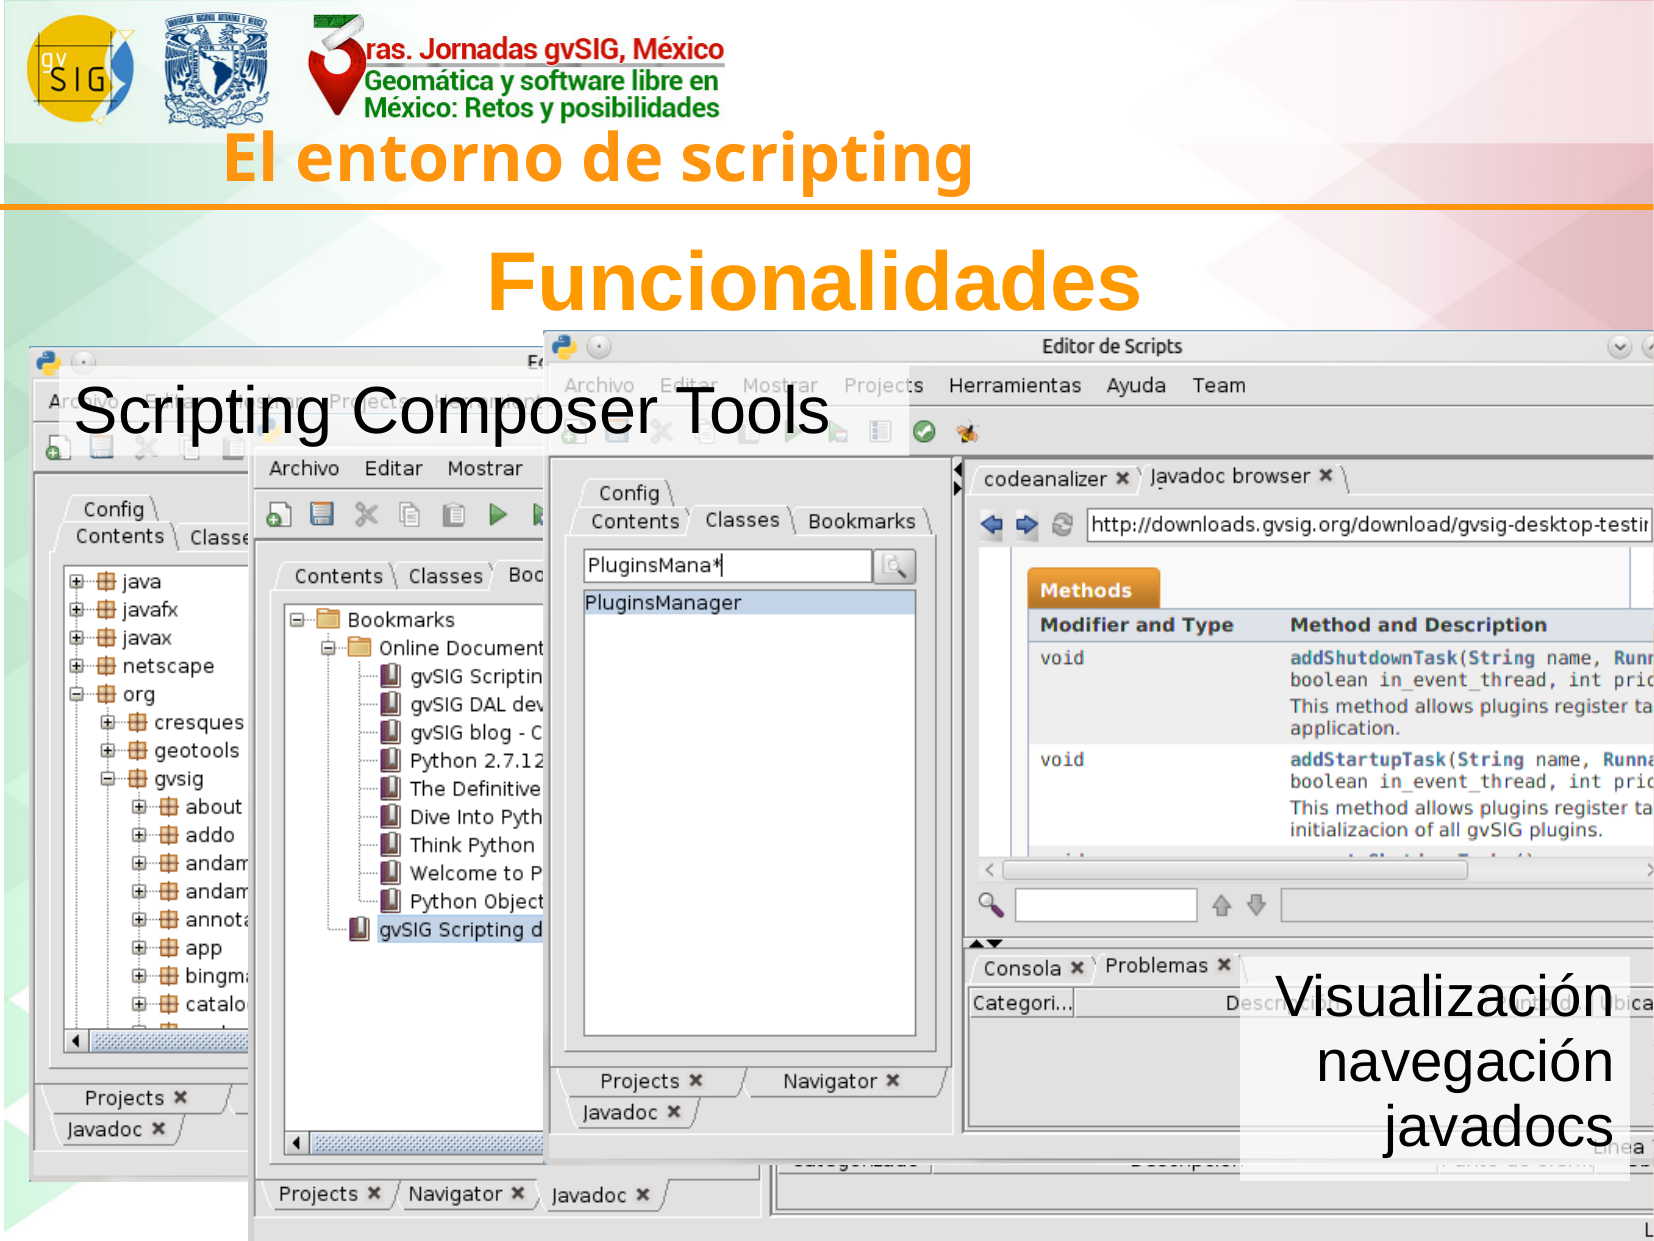

# El entorno de scripting
Funcionalidades
Scripting Composer Tools
Visualización
navegación
javadocs